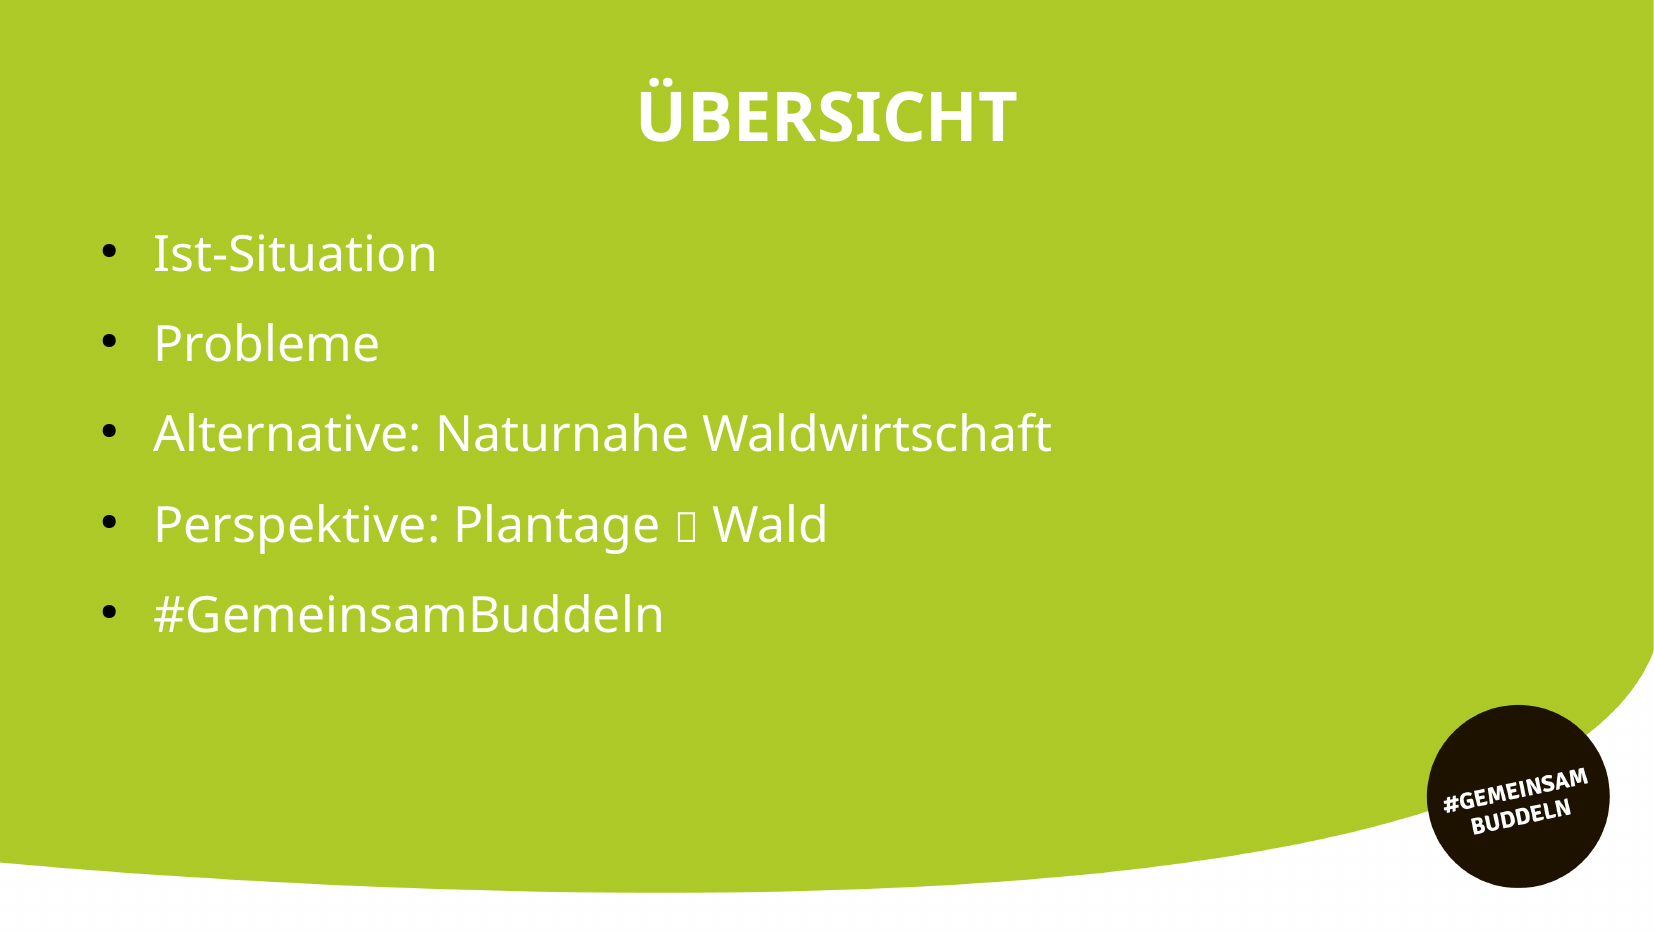

# ÜBERSICHT
Ist-Situation
Probleme
Alternative: Naturnahe Waldwirtschaft
Perspektive: Plantage  Wald
#GemeinsamBuddeln